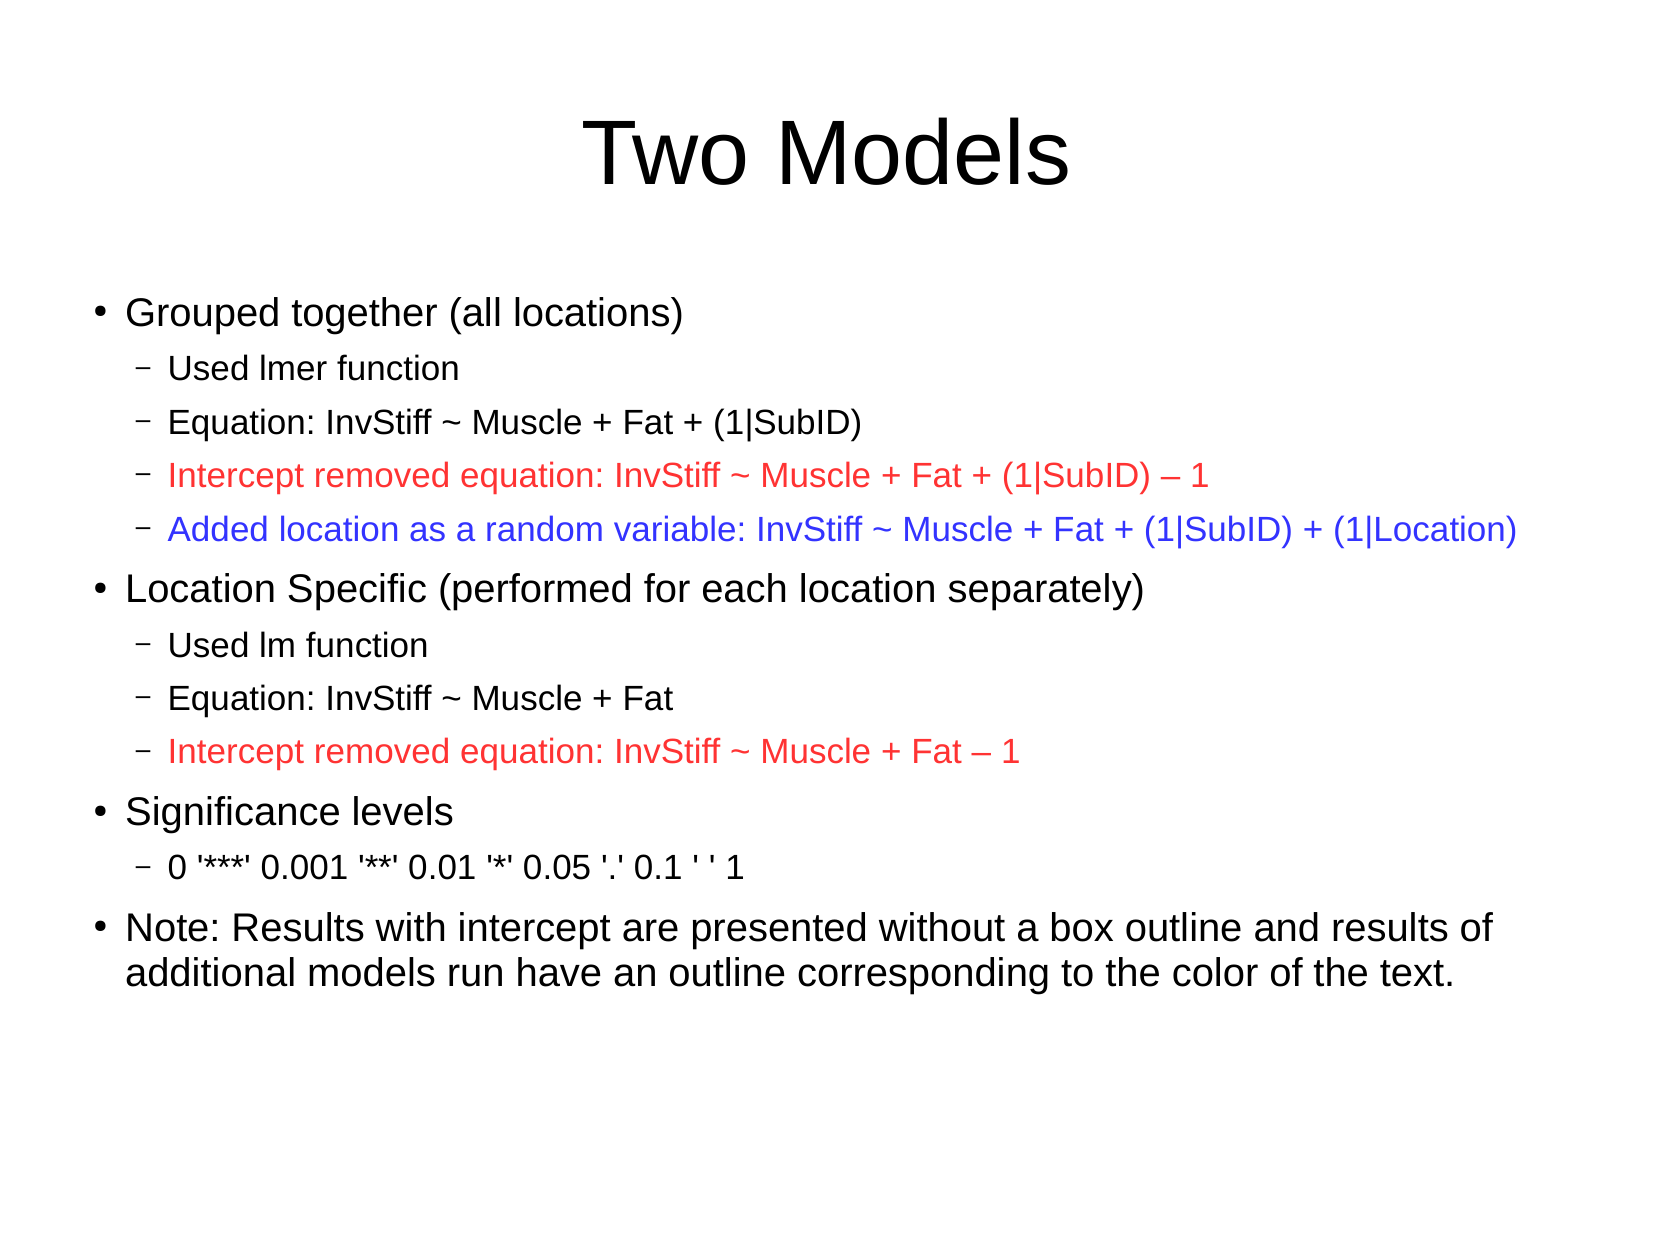

# Two Models
Grouped together (all locations)
Used lmer function
Equation: InvStiff ~ Muscle + Fat + (1|SubID)
Intercept removed equation: InvStiff ~ Muscle + Fat + (1|SubID) – 1
Added location as a random variable: InvStiff ~ Muscle + Fat + (1|SubID) + (1|Location)
Location Specific (performed for each location separately)
Used lm function
Equation: InvStiff ~ Muscle + Fat
Intercept removed equation: InvStiff ~ Muscle + Fat – 1
Significance levels
0 '***' 0.001 '**' 0.01 '*' 0.05 '.' 0.1 ' ' 1
Note: Results with intercept are presented without a box outline and results of additional models run have an outline corresponding to the color of the text.